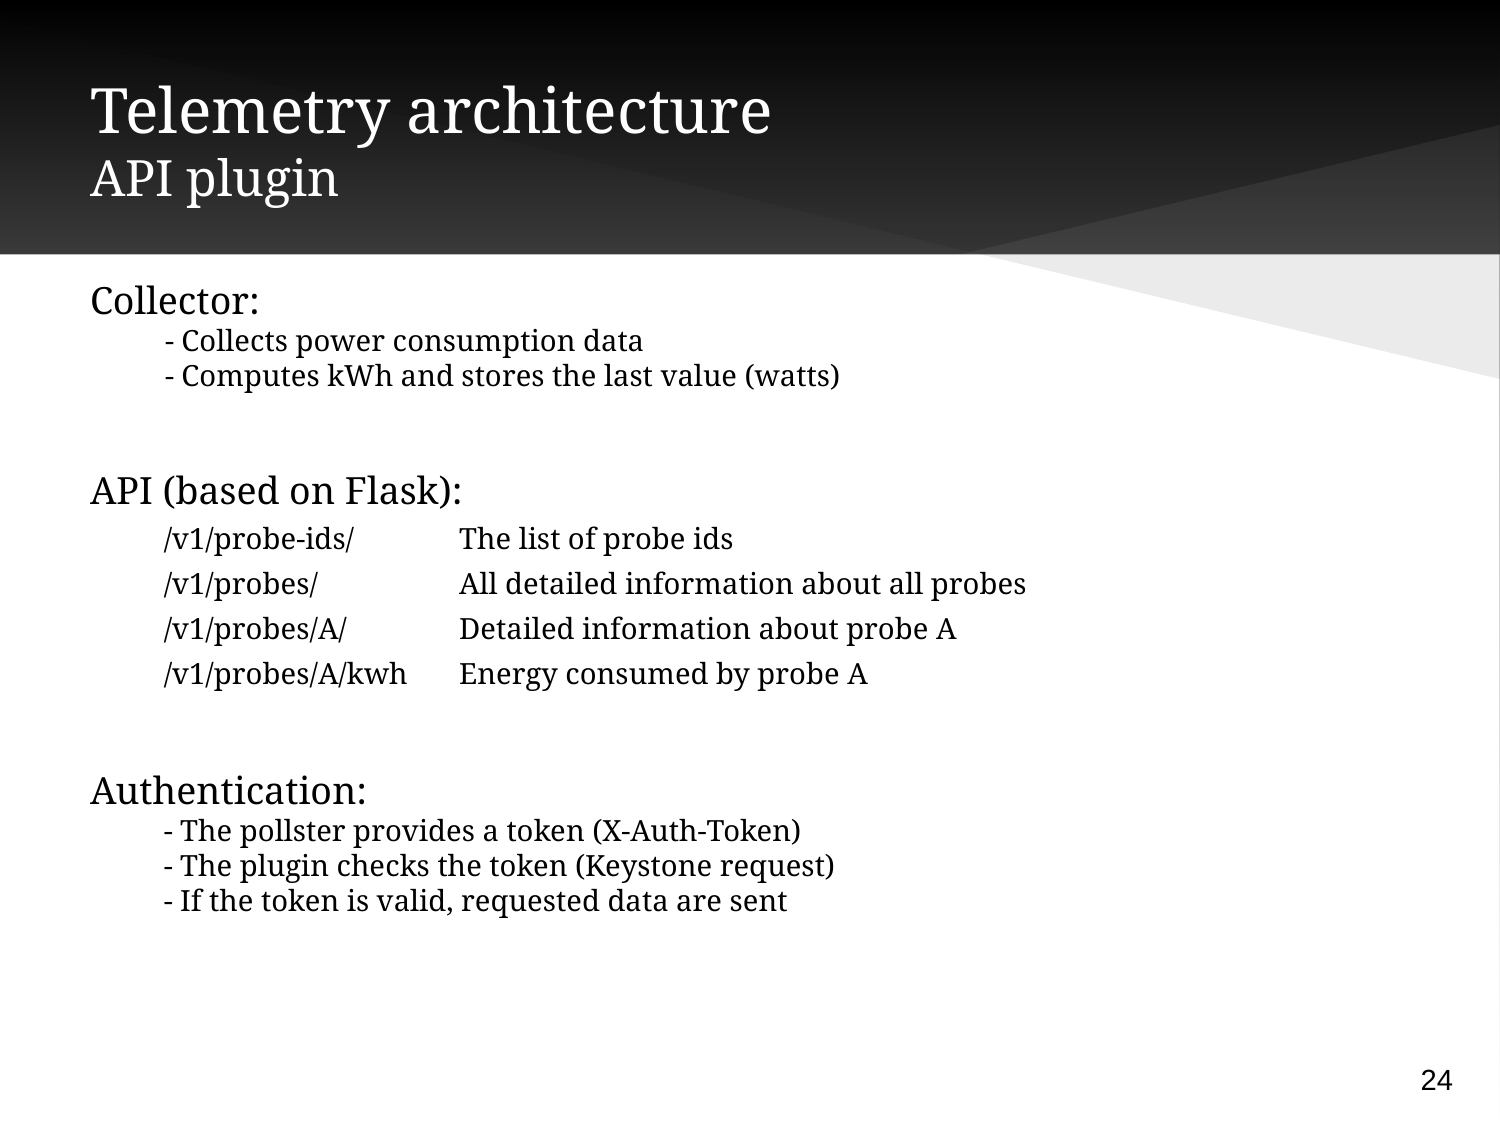

# Telemetry architecture API plugin
Collector:
- Collects power consumption data
- Computes kWh and stores the last value (watts)
API (based on Flask):
	/v1/probe-ids/		The list of probe ids
	/v1/probes/		All detailed information about all probes
	/v1/probes/A/		Detailed information about probe A
	/v1/probes/A/kwh	Energy consumed by probe A
Authentication:
	- The pollster provides a token (X-Auth-Token)
	- The plugin checks the token (Keystone request)
	- If the token is valid, requested data are sent
24